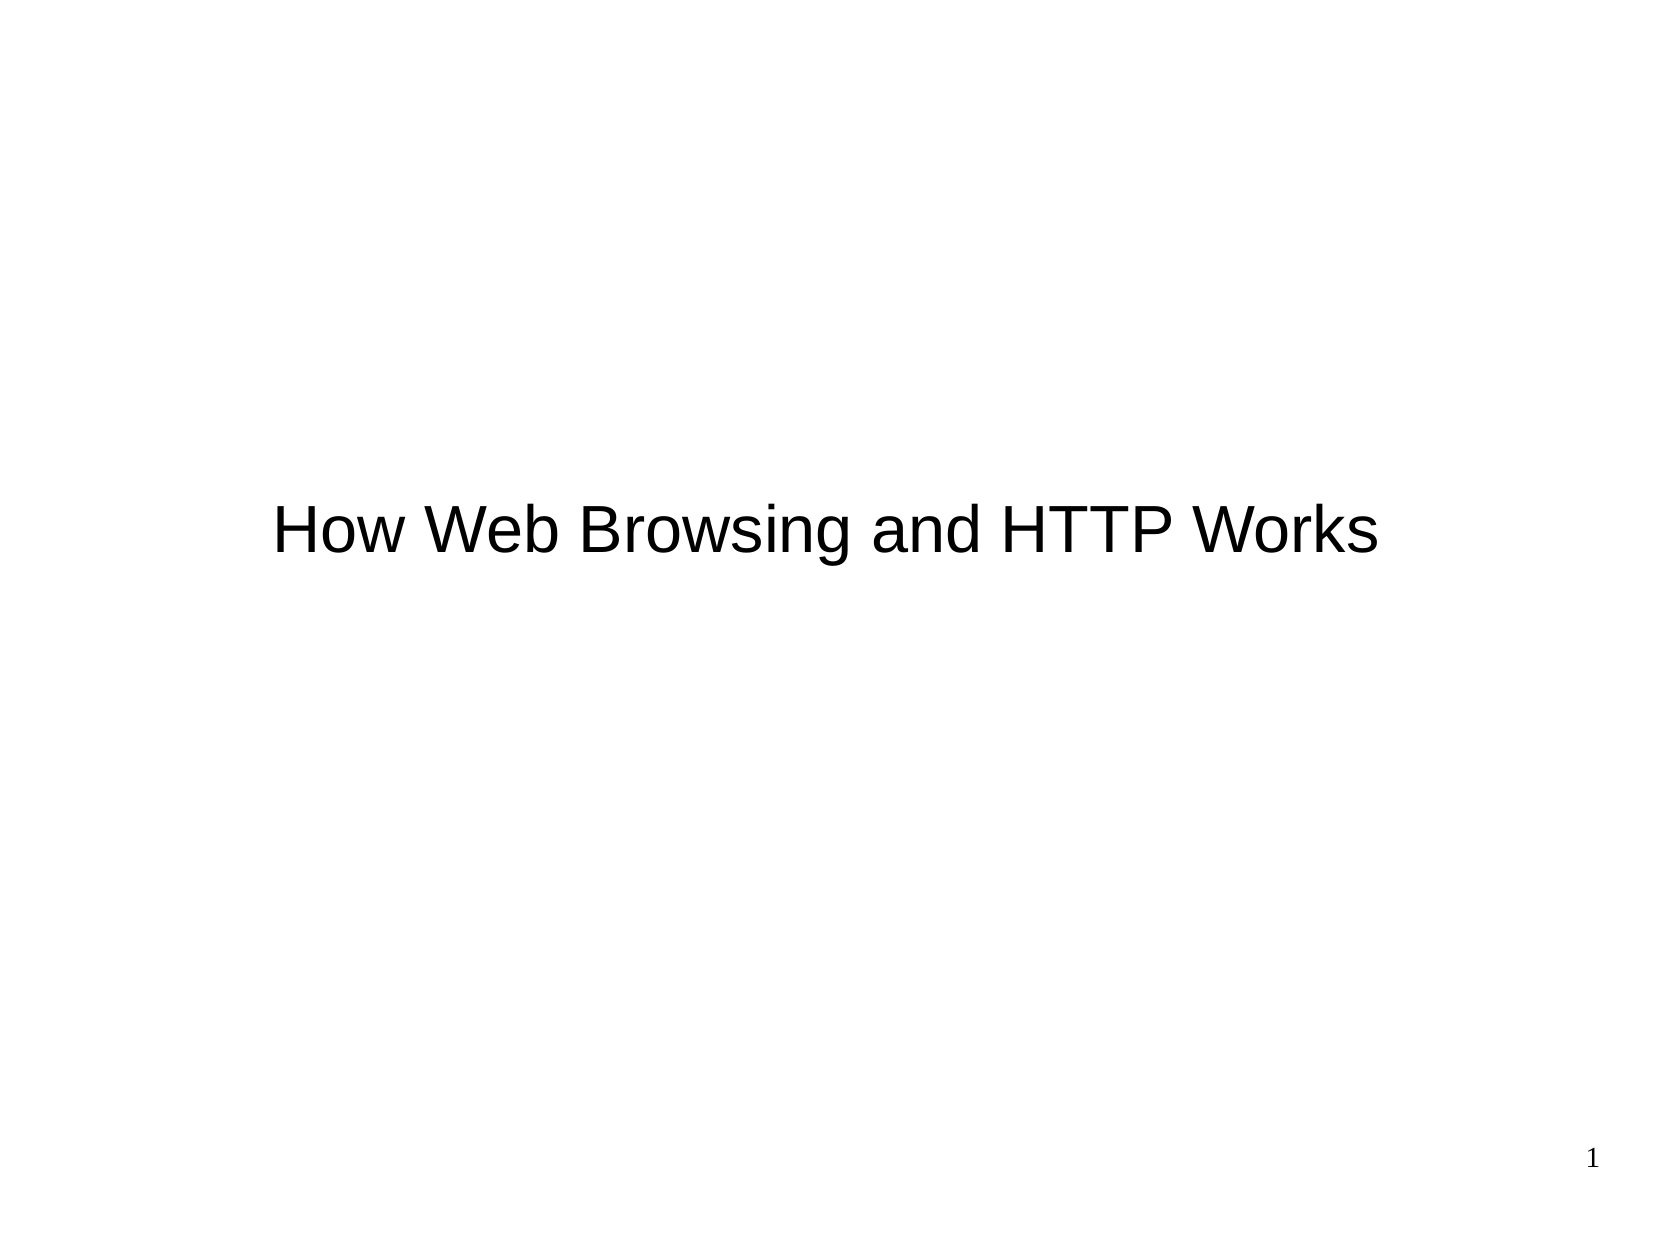

# How Web Browsing and HTTP Works
1